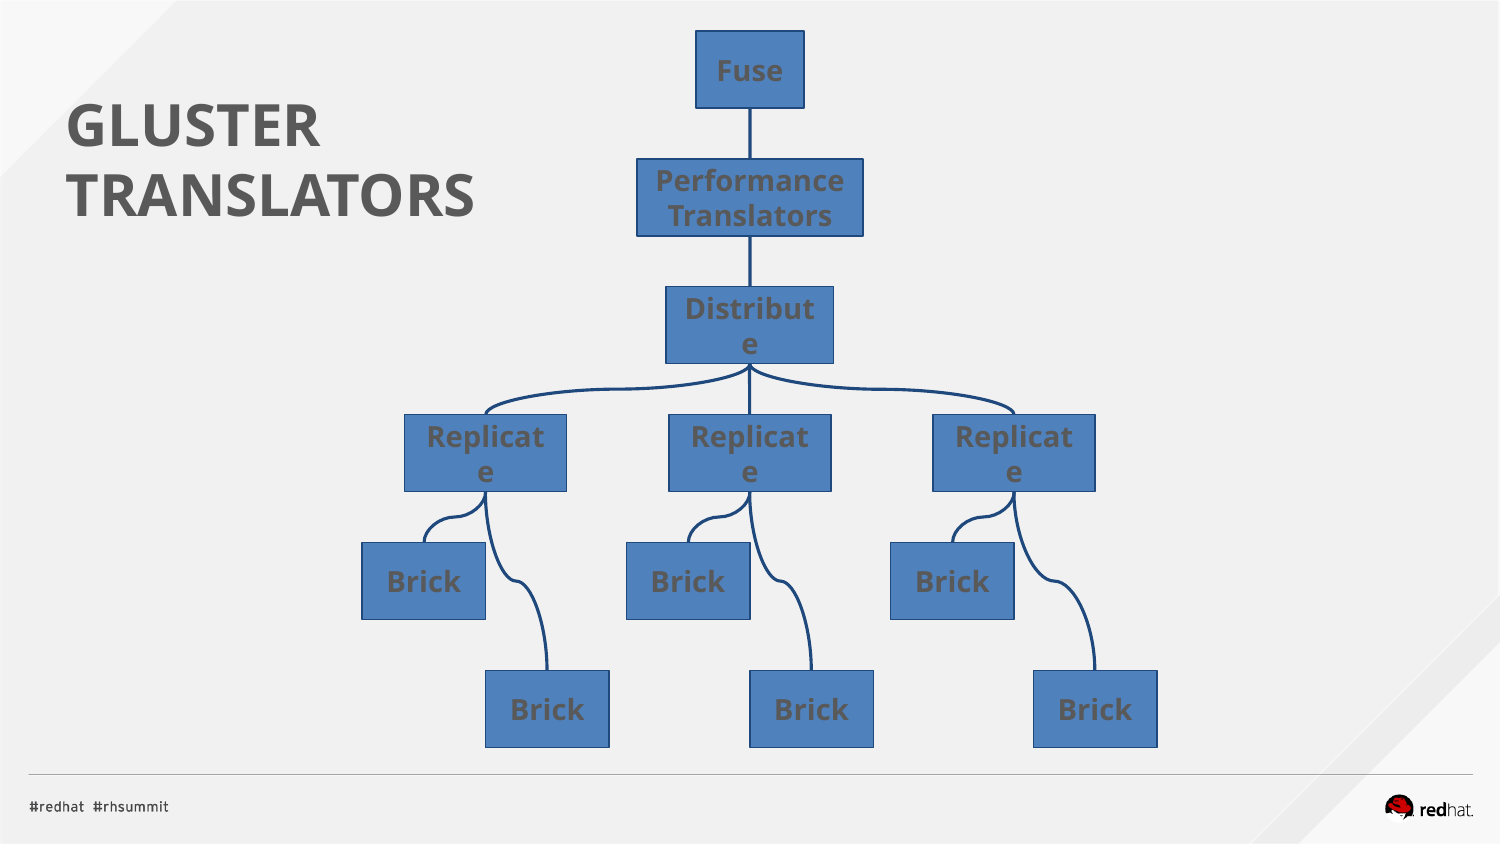

Fuse
GLUSTER
TRANSLATORS
Performance Translators
Distribute
Replicate
Replicate
Replicate
Brick
Brick
Brick
Brick
Brick
Brick